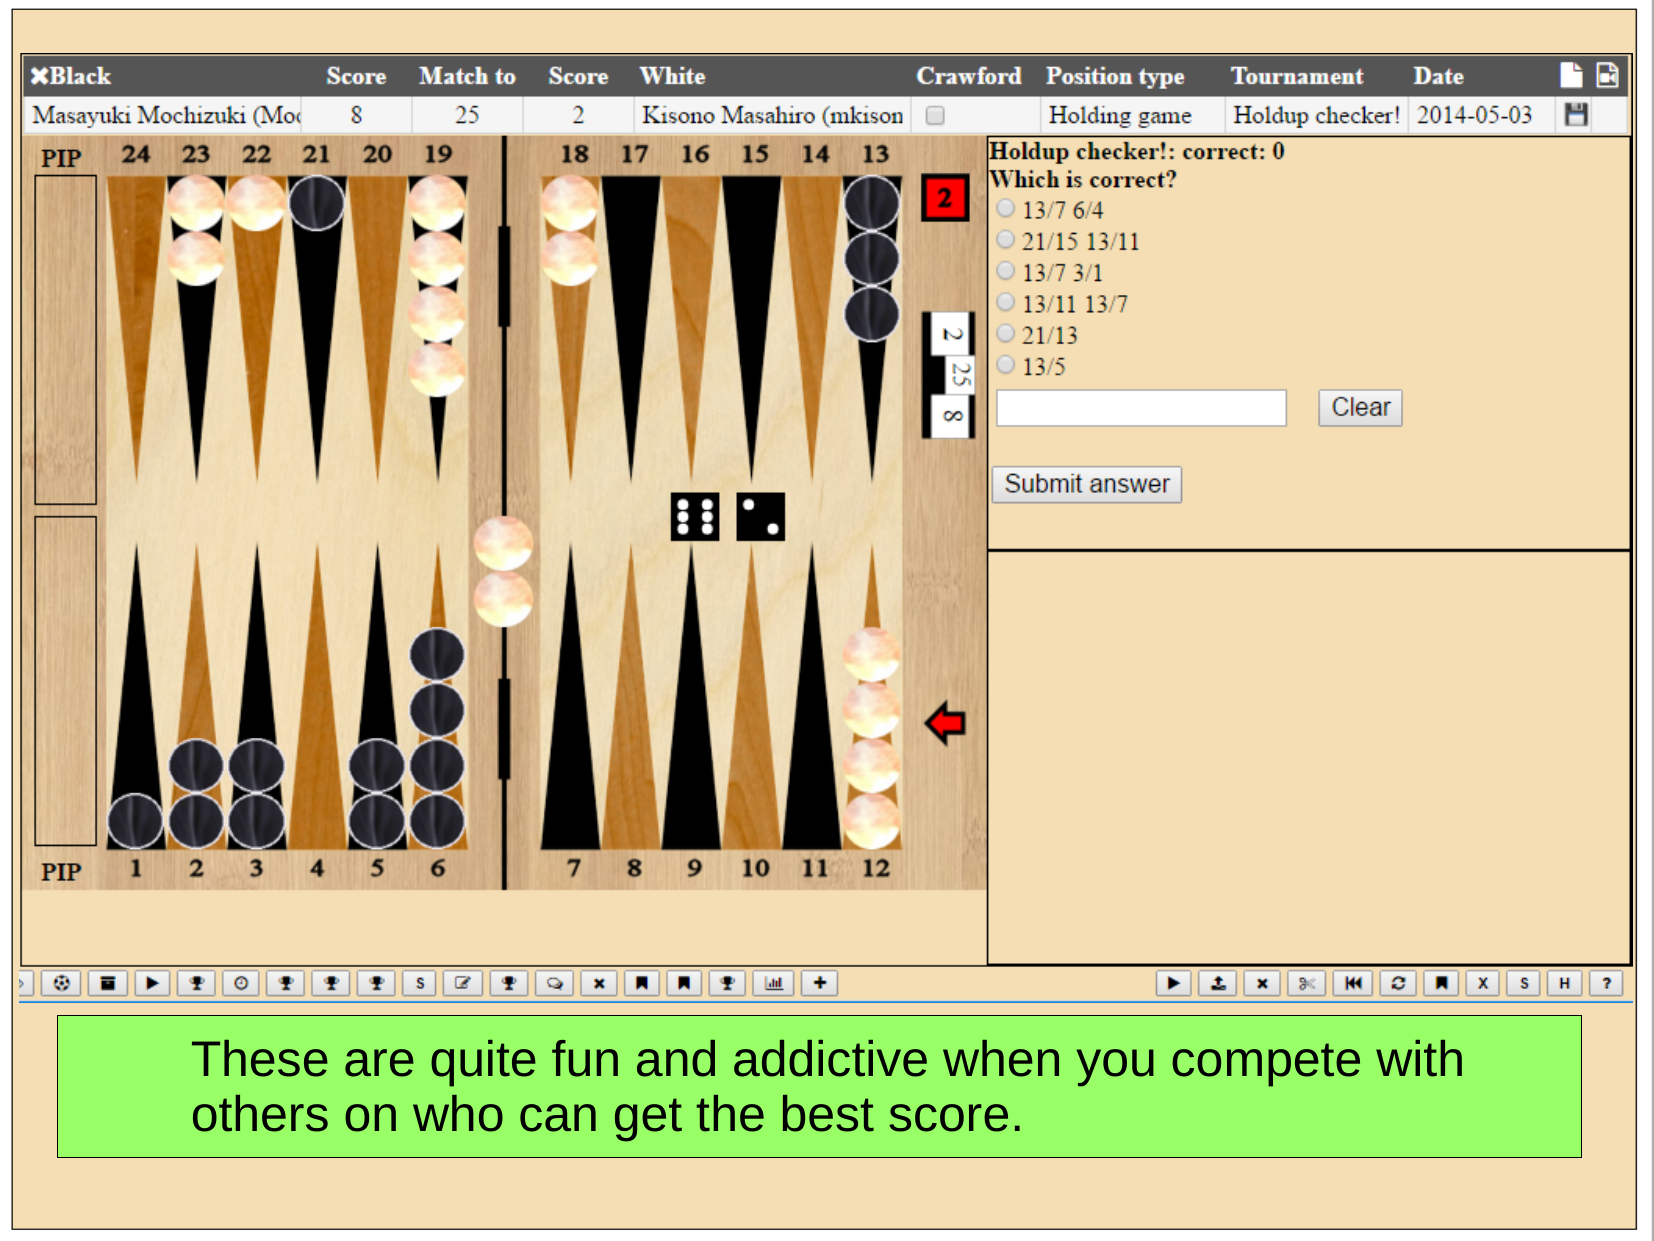

# Backgammon Studio
These are quite fun and addictive when you compete with
others on who can get the best score.